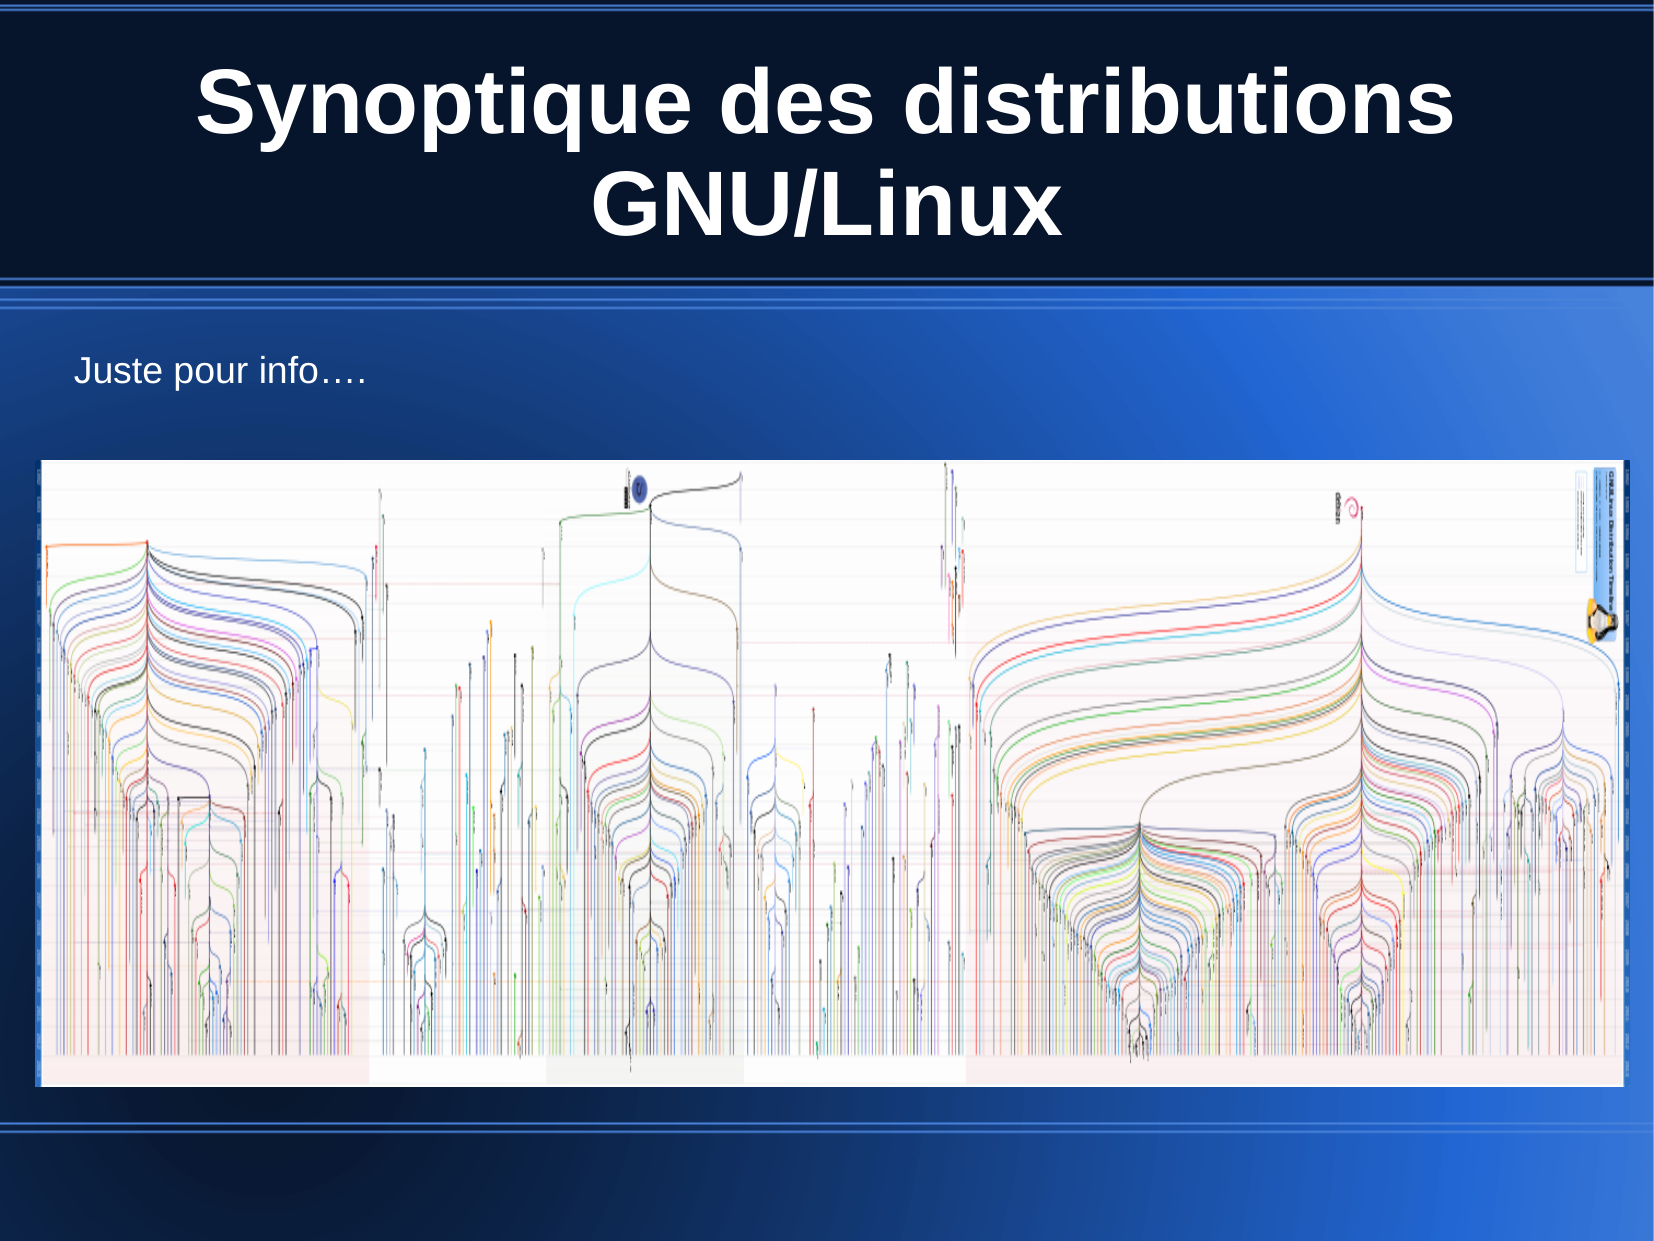

# Synoptique des distributions GNU/Linux
Juste pour info….